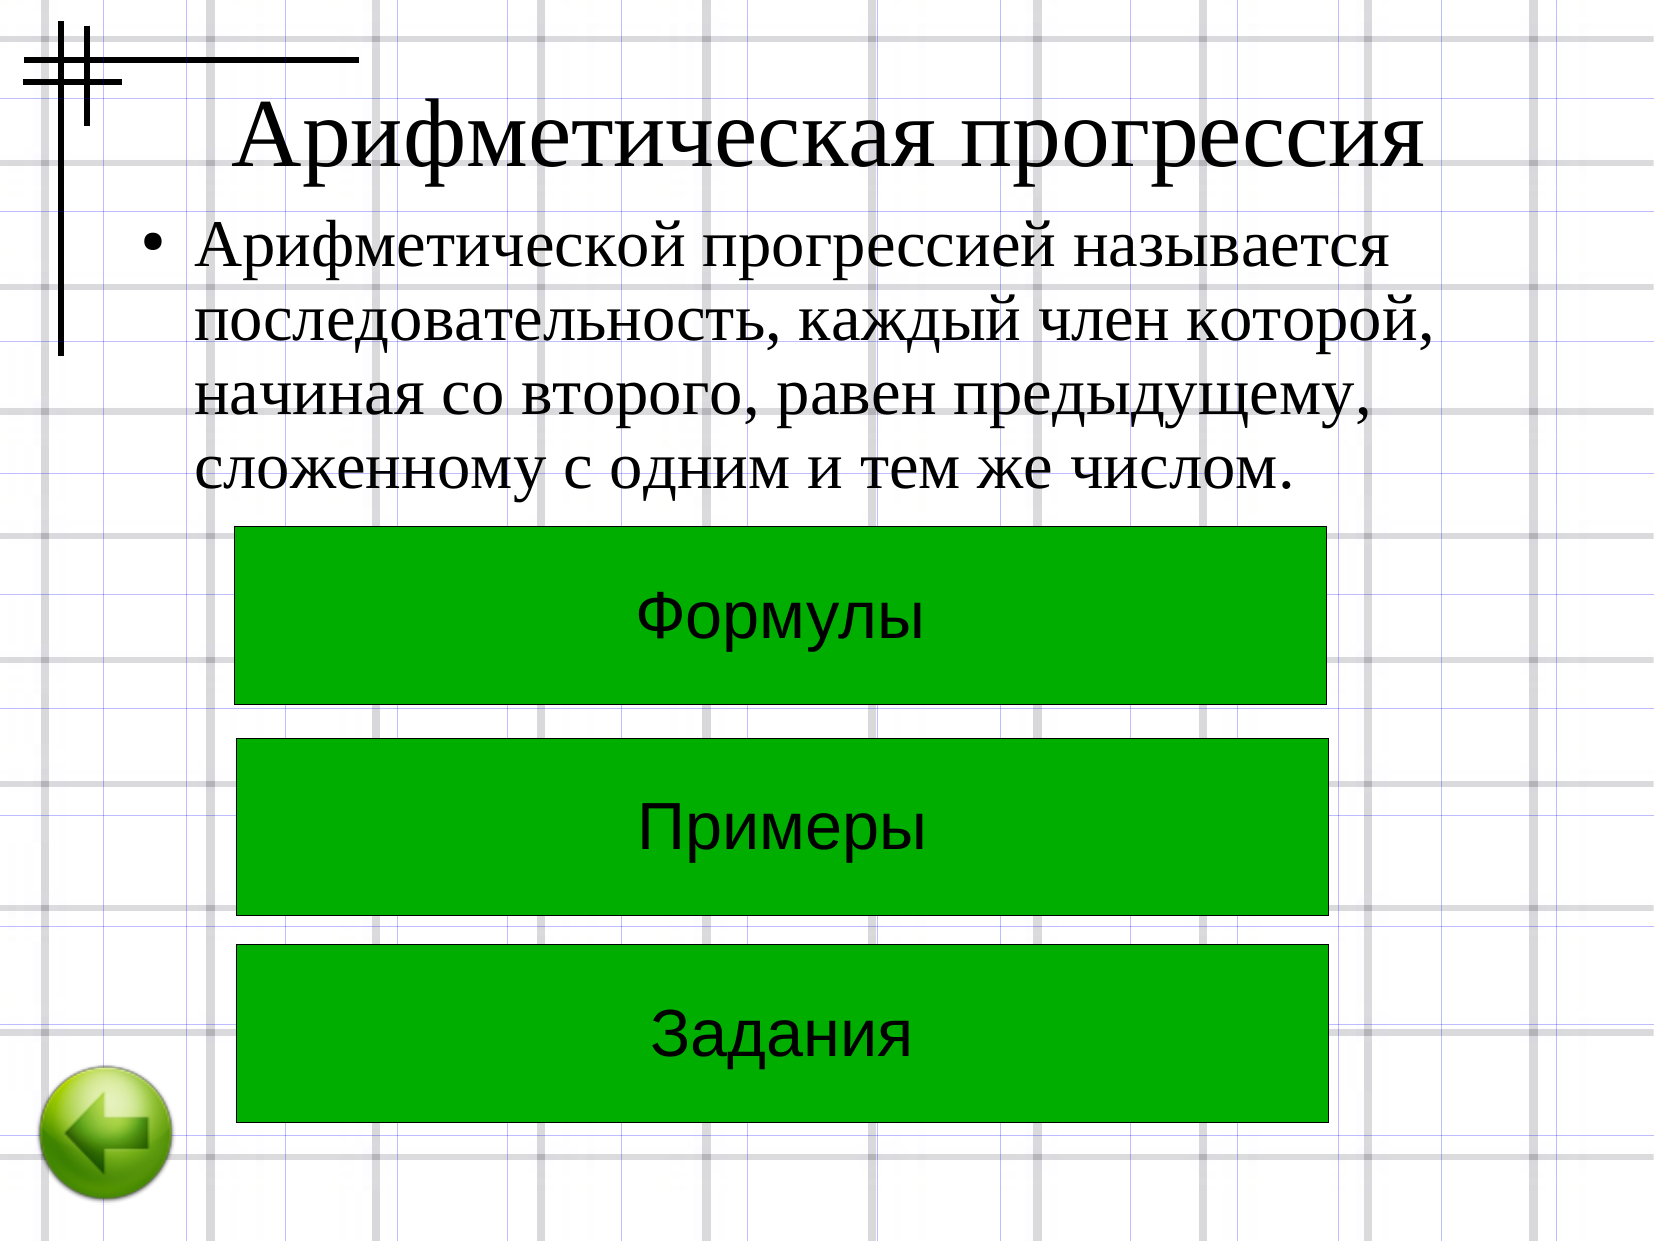

# Арифметическая прогрессия
Арифметической прогрессией называется последовательность, каждый член которой, начиная со второго, равен предыдущему, сложенному с одним и тем же числом.
Формулы
Примеры
Задания